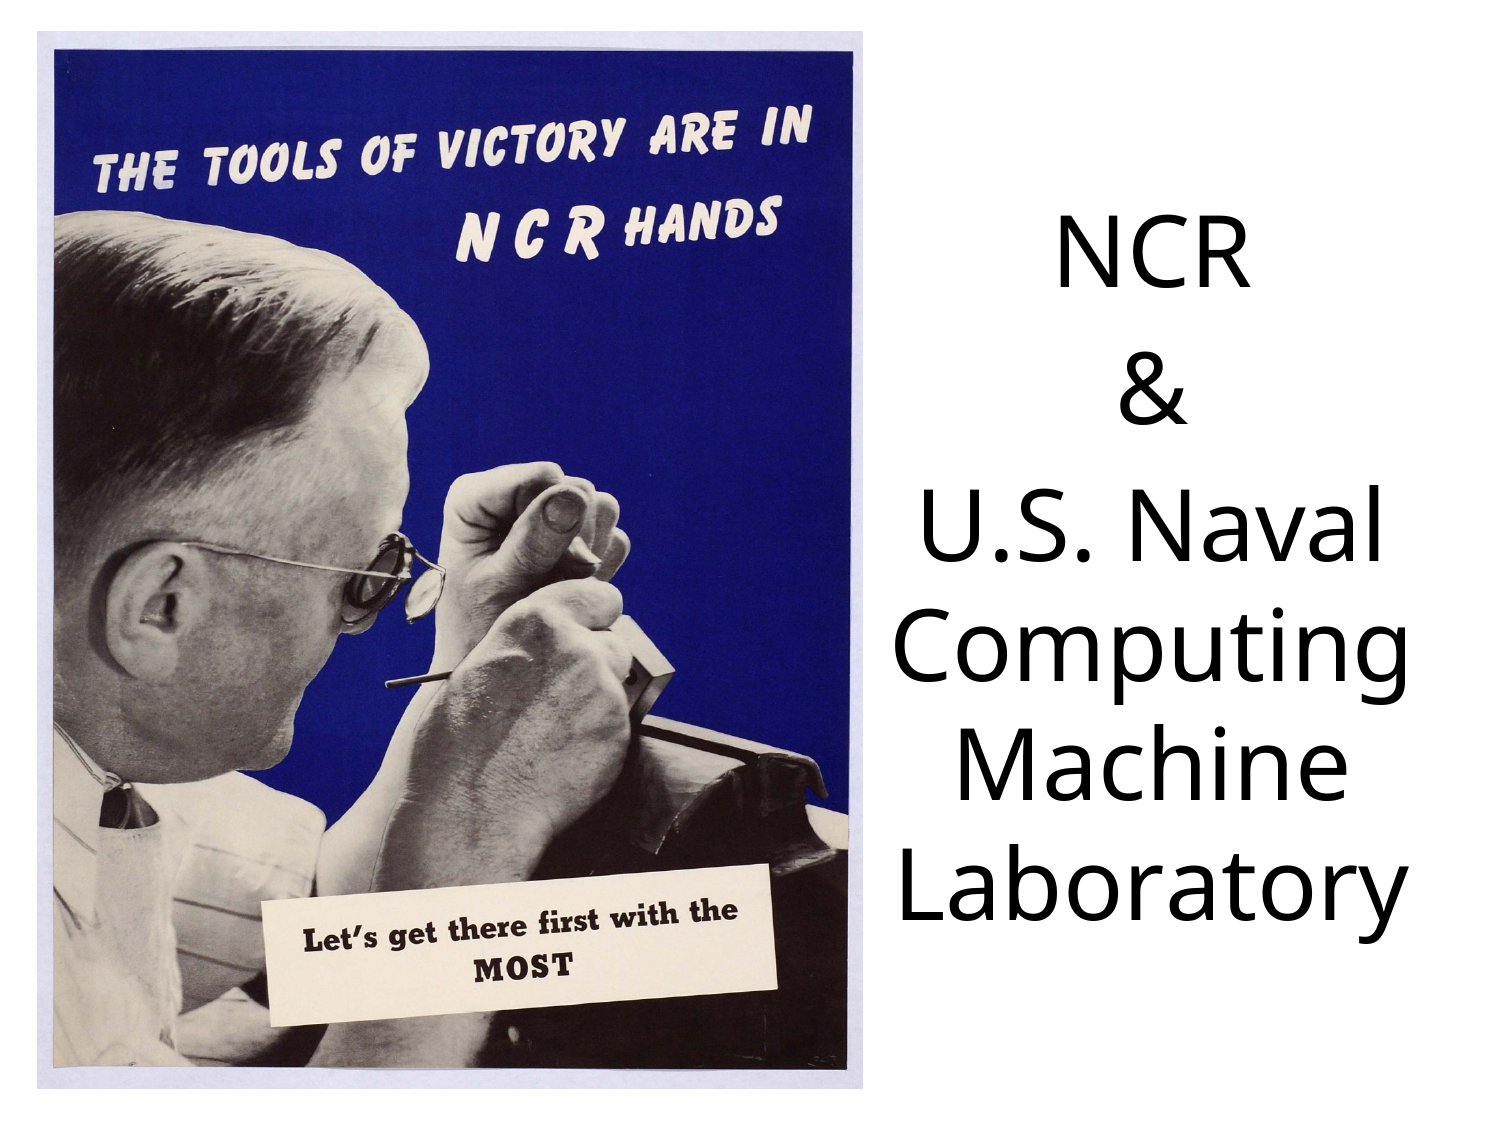

NCR
&
U.S. Naval Computing Machine Laboratory